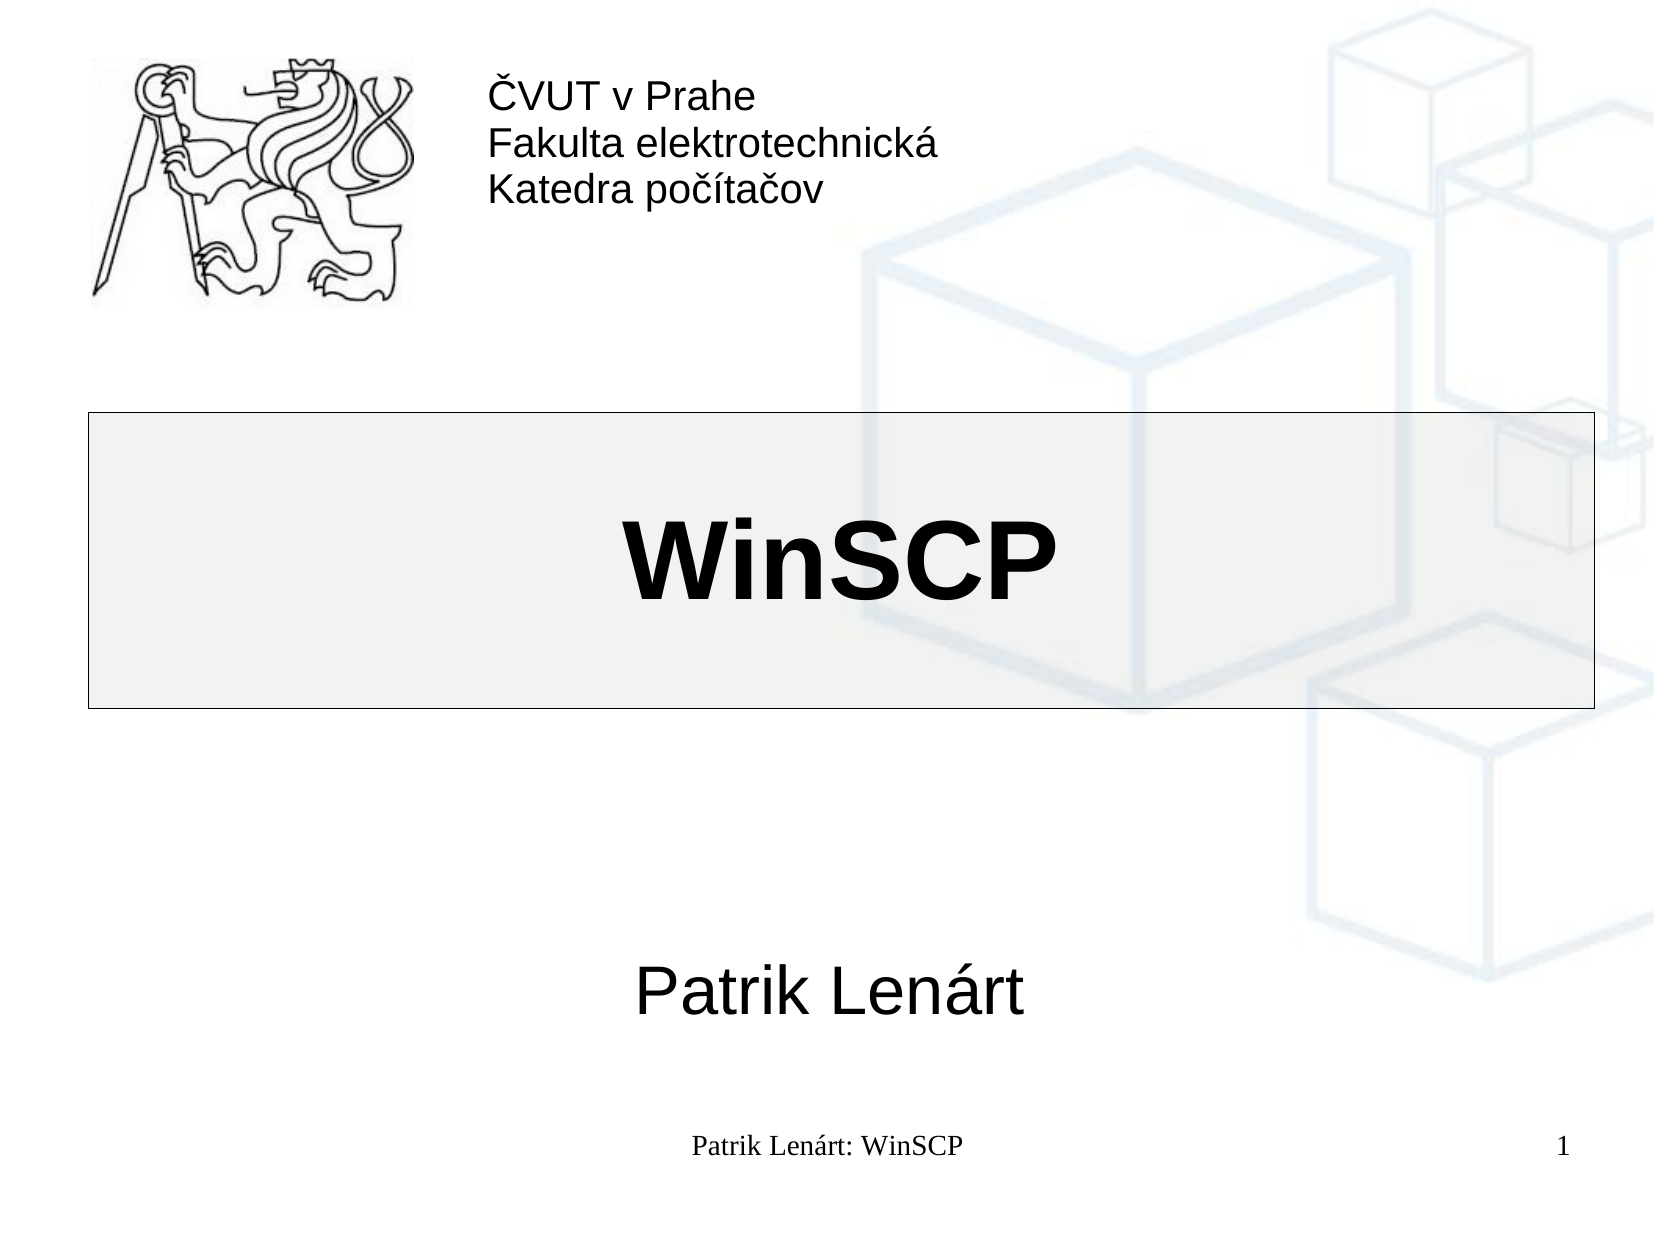

ČVUT v Prahe
Fakulta elektrotechnická
Katedra počítačov
WinSCP
Patrik Lenárt
Patrik Lenárt: WinSCP
1